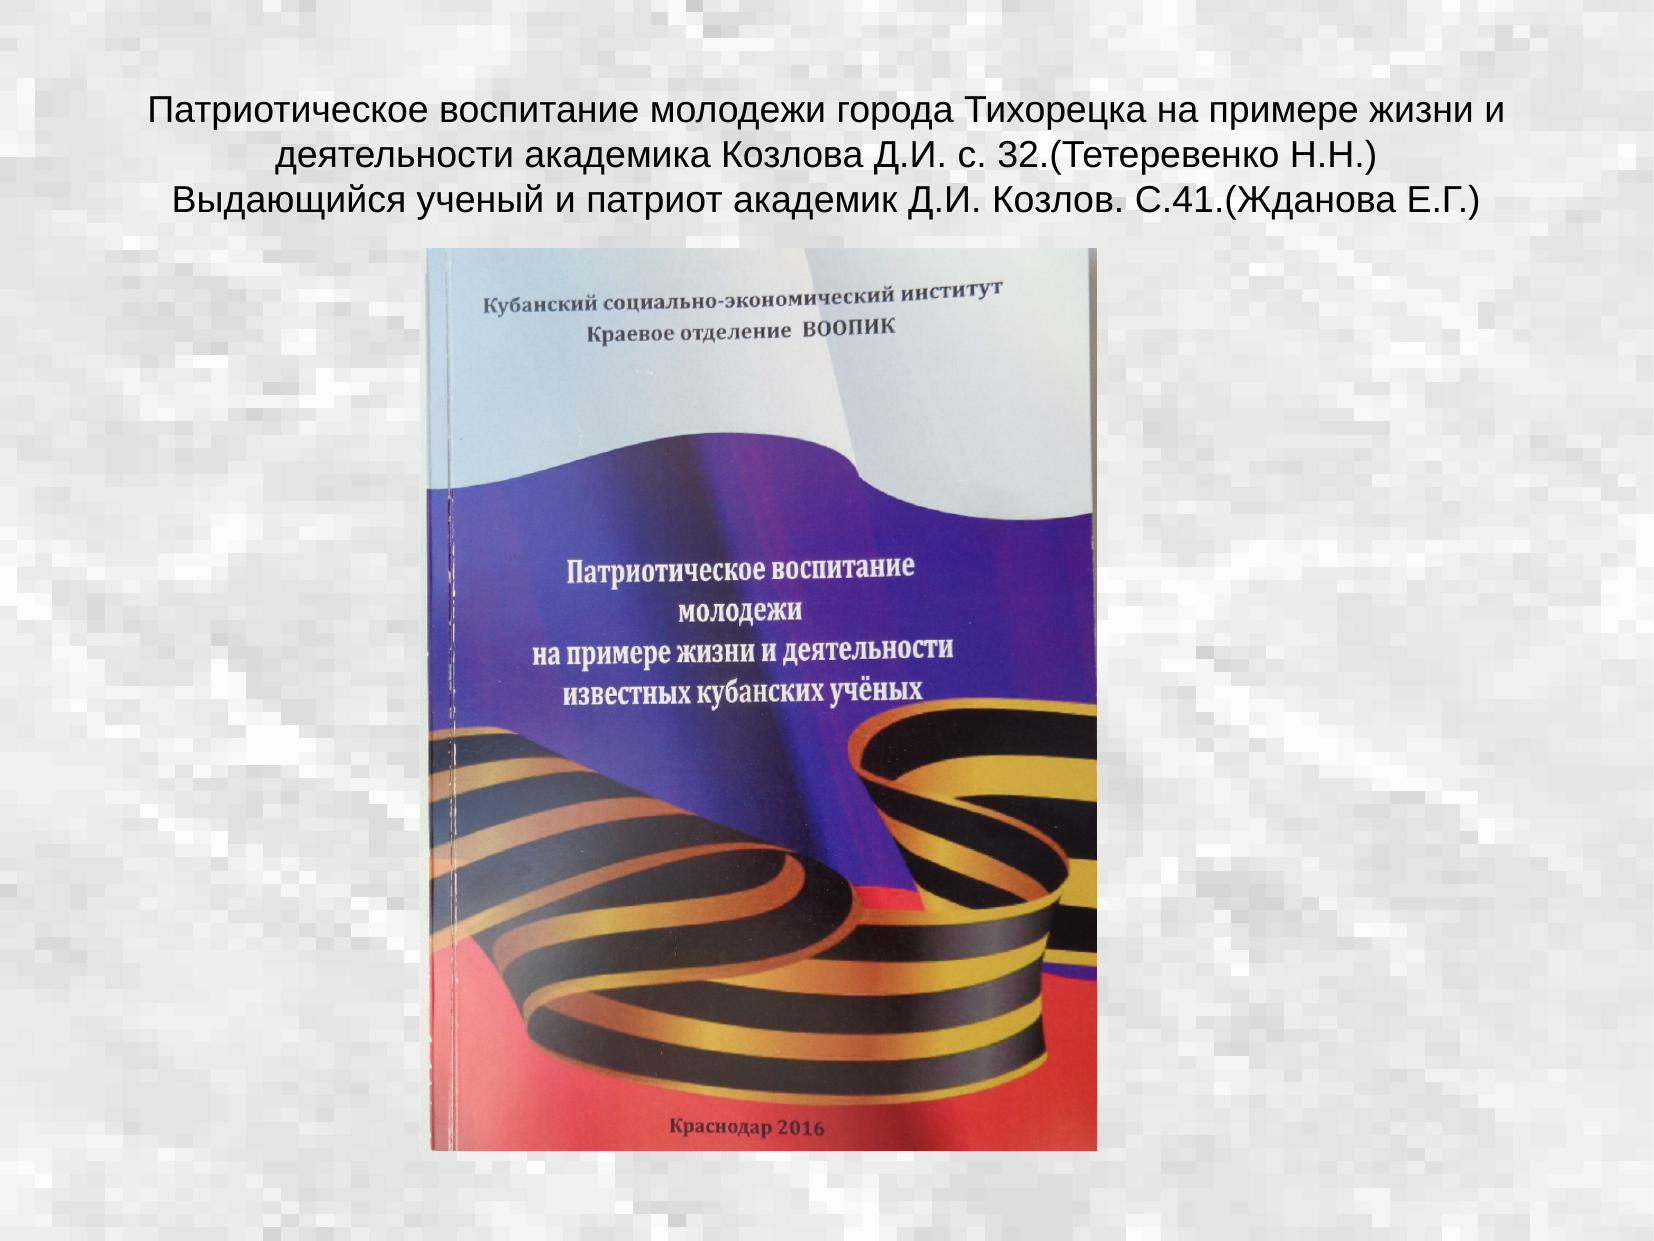

# Патриотическое воспитание молодежи города Тихорецка на примере жизни и деятельности академика Козлова Д.И. с. 32.(Тетеревенко Н.Н.) Выдающийся ученый и патриот академик Д.И. Козлов. С.41.(Жданова Е.Г.)